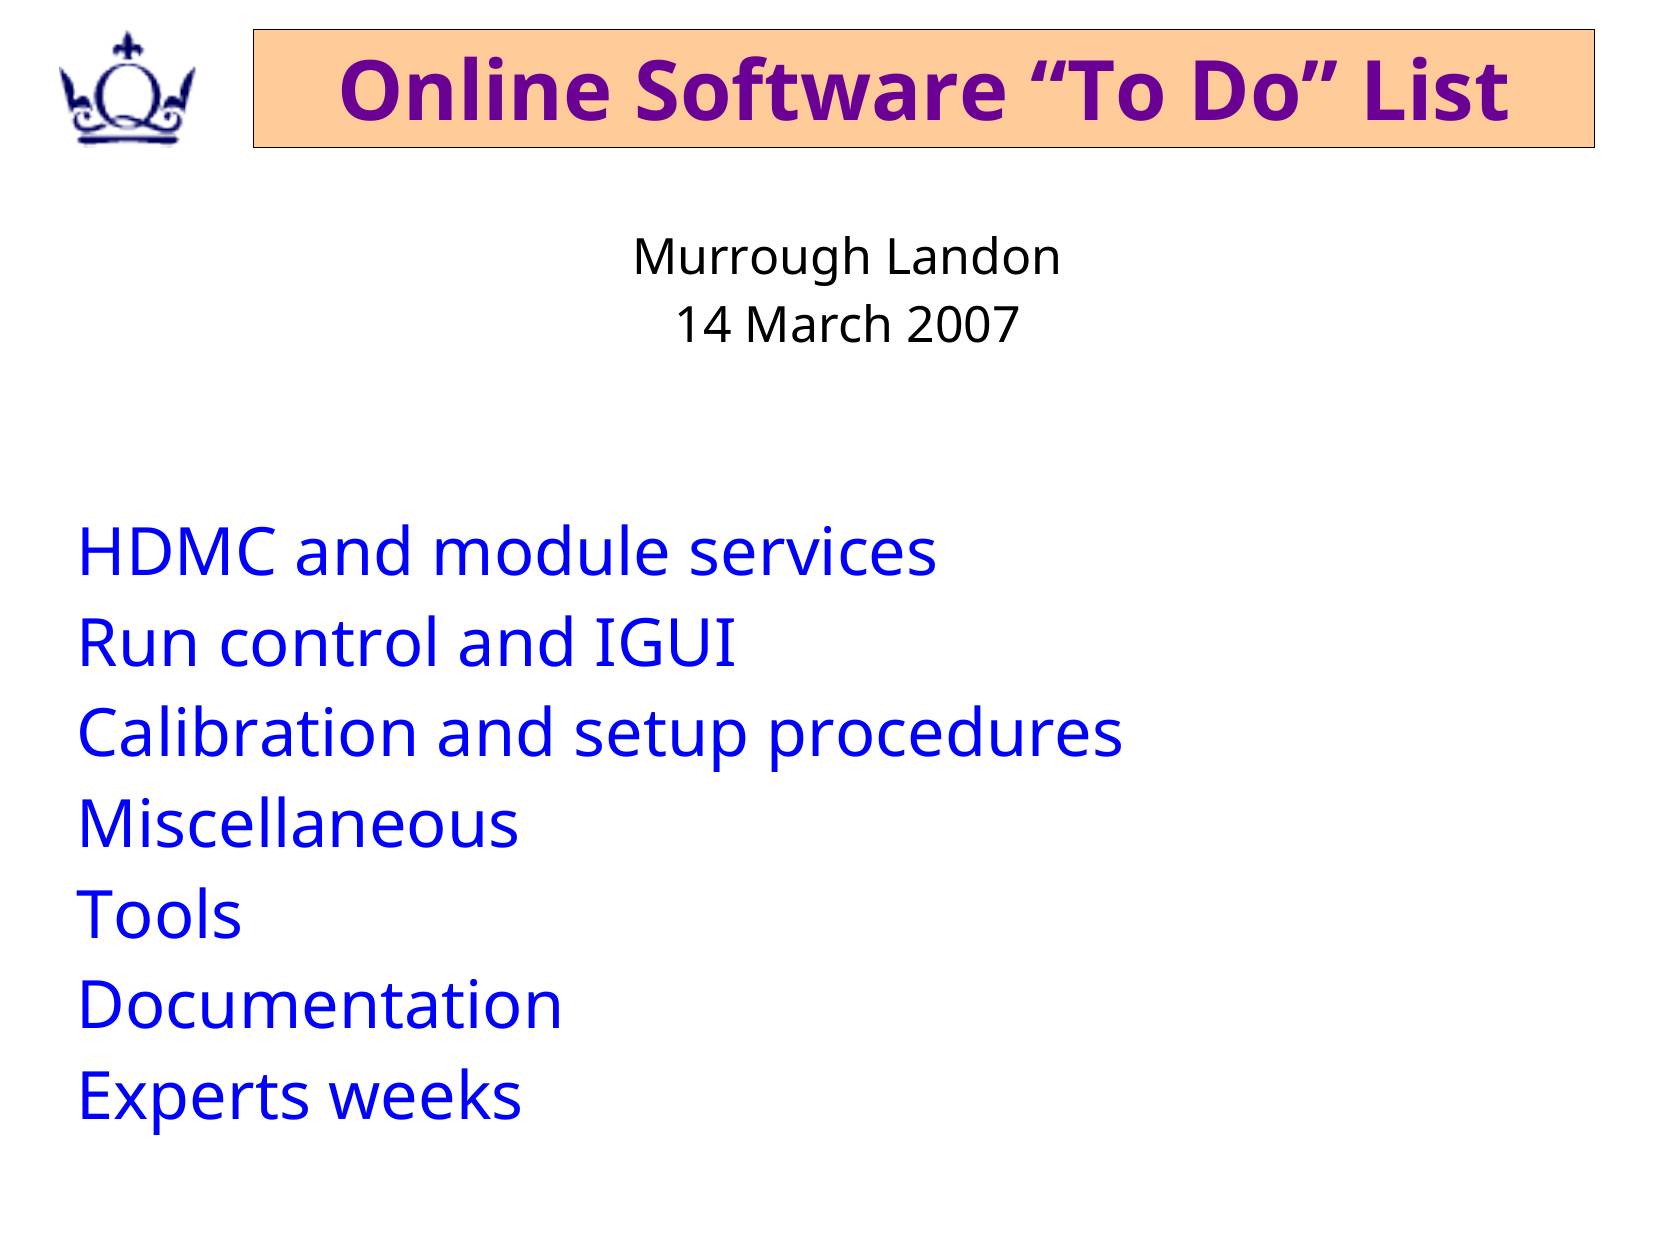

# Online Software “To Do” List
Murrough Landon
14 March 2007
HDMC and module services
Run control and IGUI
Calibration and setup procedures
Miscellaneous
Tools
Documentation
Experts weeks